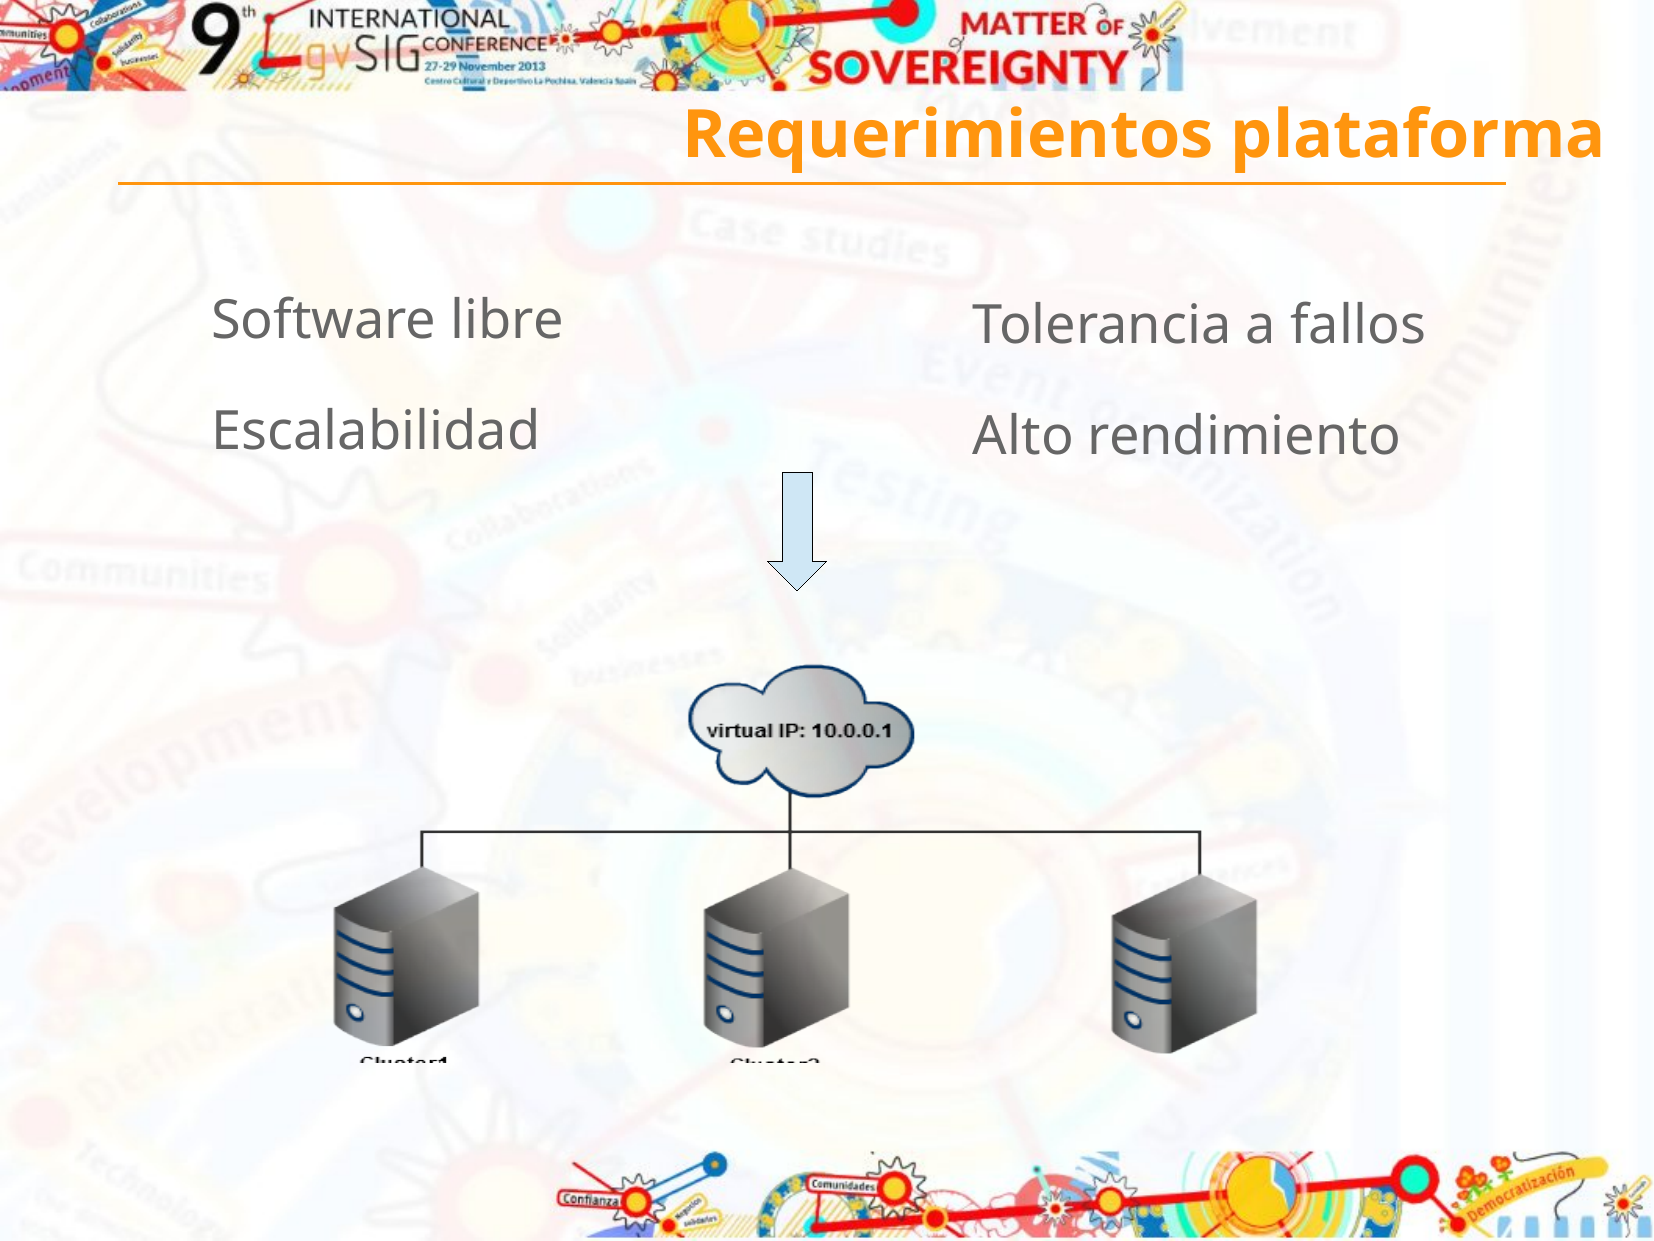

# Requerimientos plataforma
Software libre
Escalabilidad
 Tolerancia a fallos
 Alto rendimiento